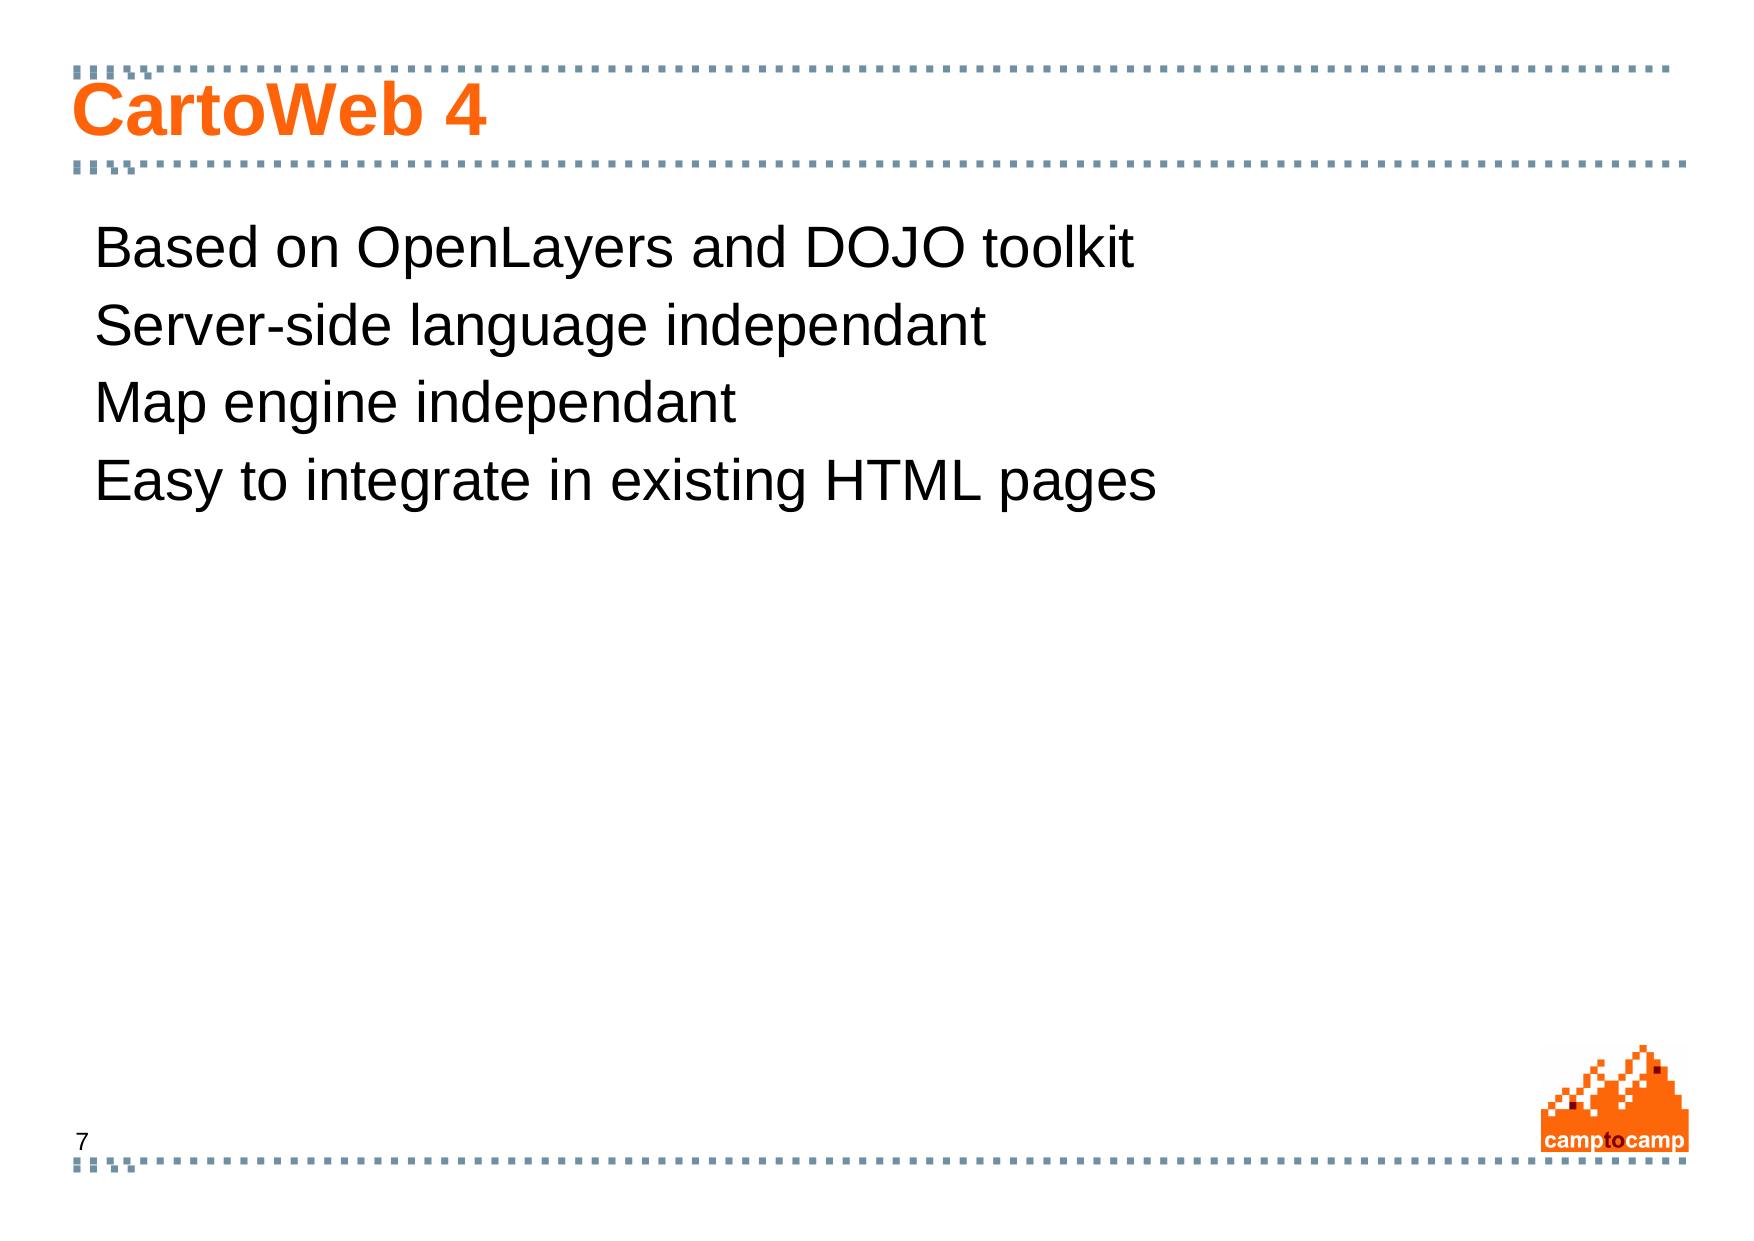

# CartoWeb 4
Based on OpenLayers and DOJO toolkit
Server-side language independant
Map engine independant
Easy to integrate in existing HTML pages
7